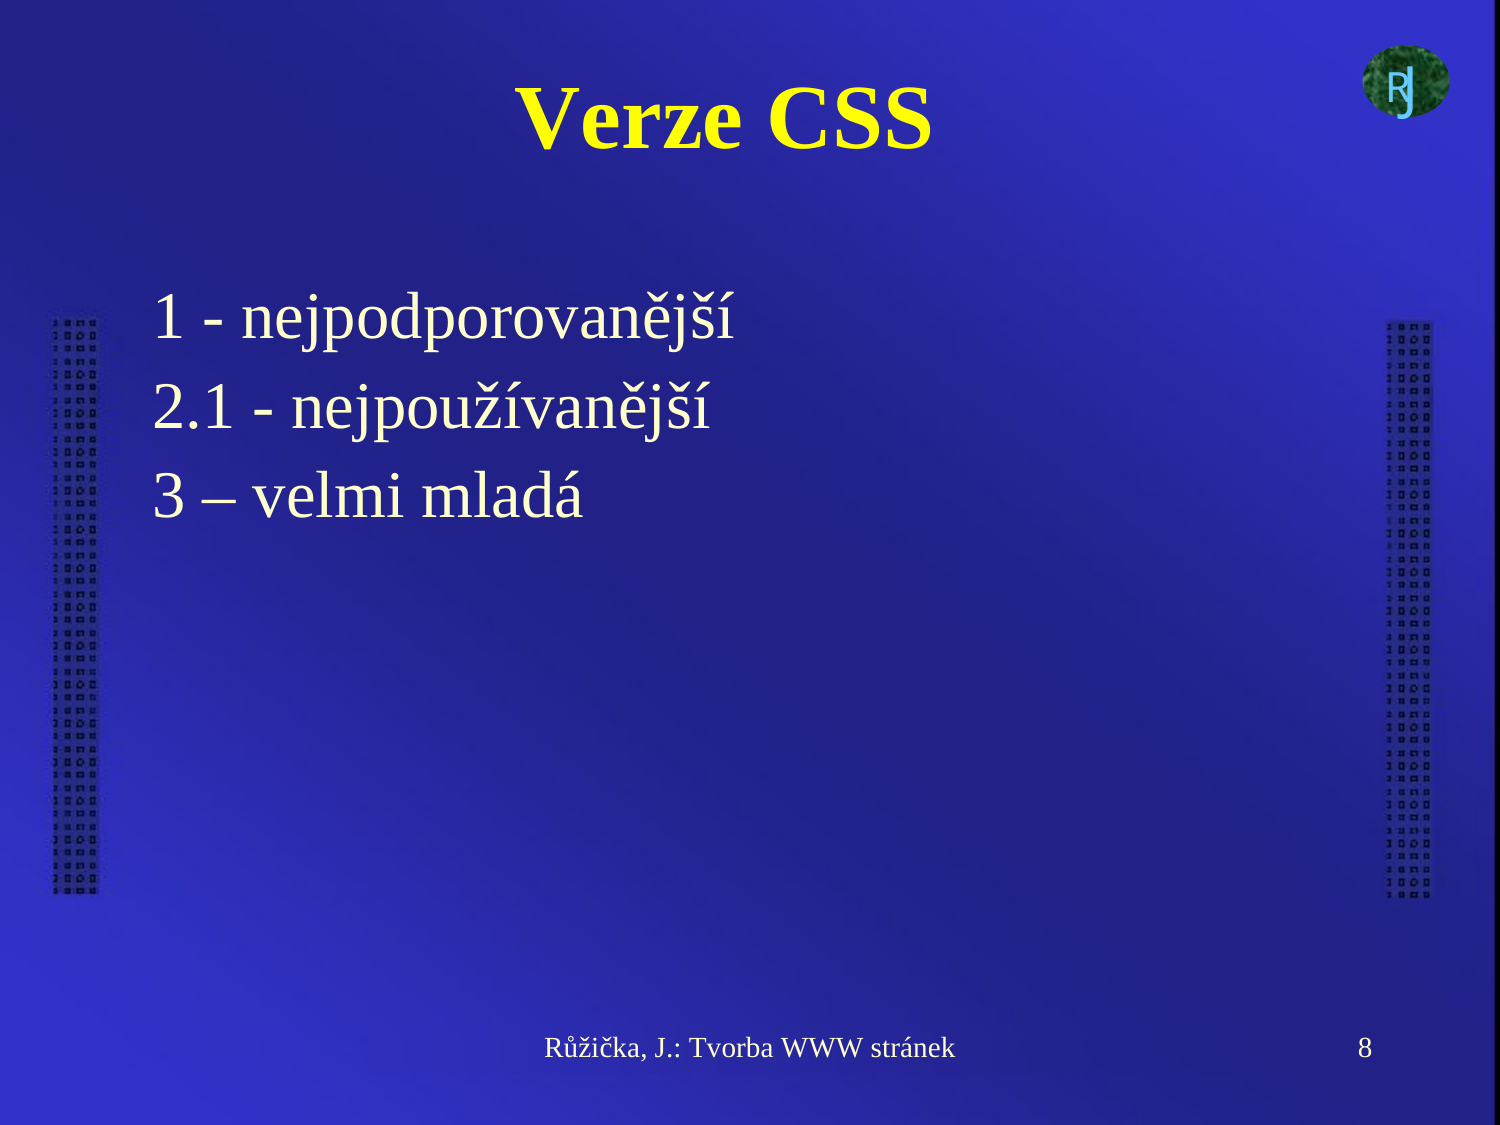

# Verze CSS
J
R
1 - nejpodporovanější
2.1 - nejpoužívanější
3 – velmi mladá
Růžička, J.: Tvorba WWW stránek